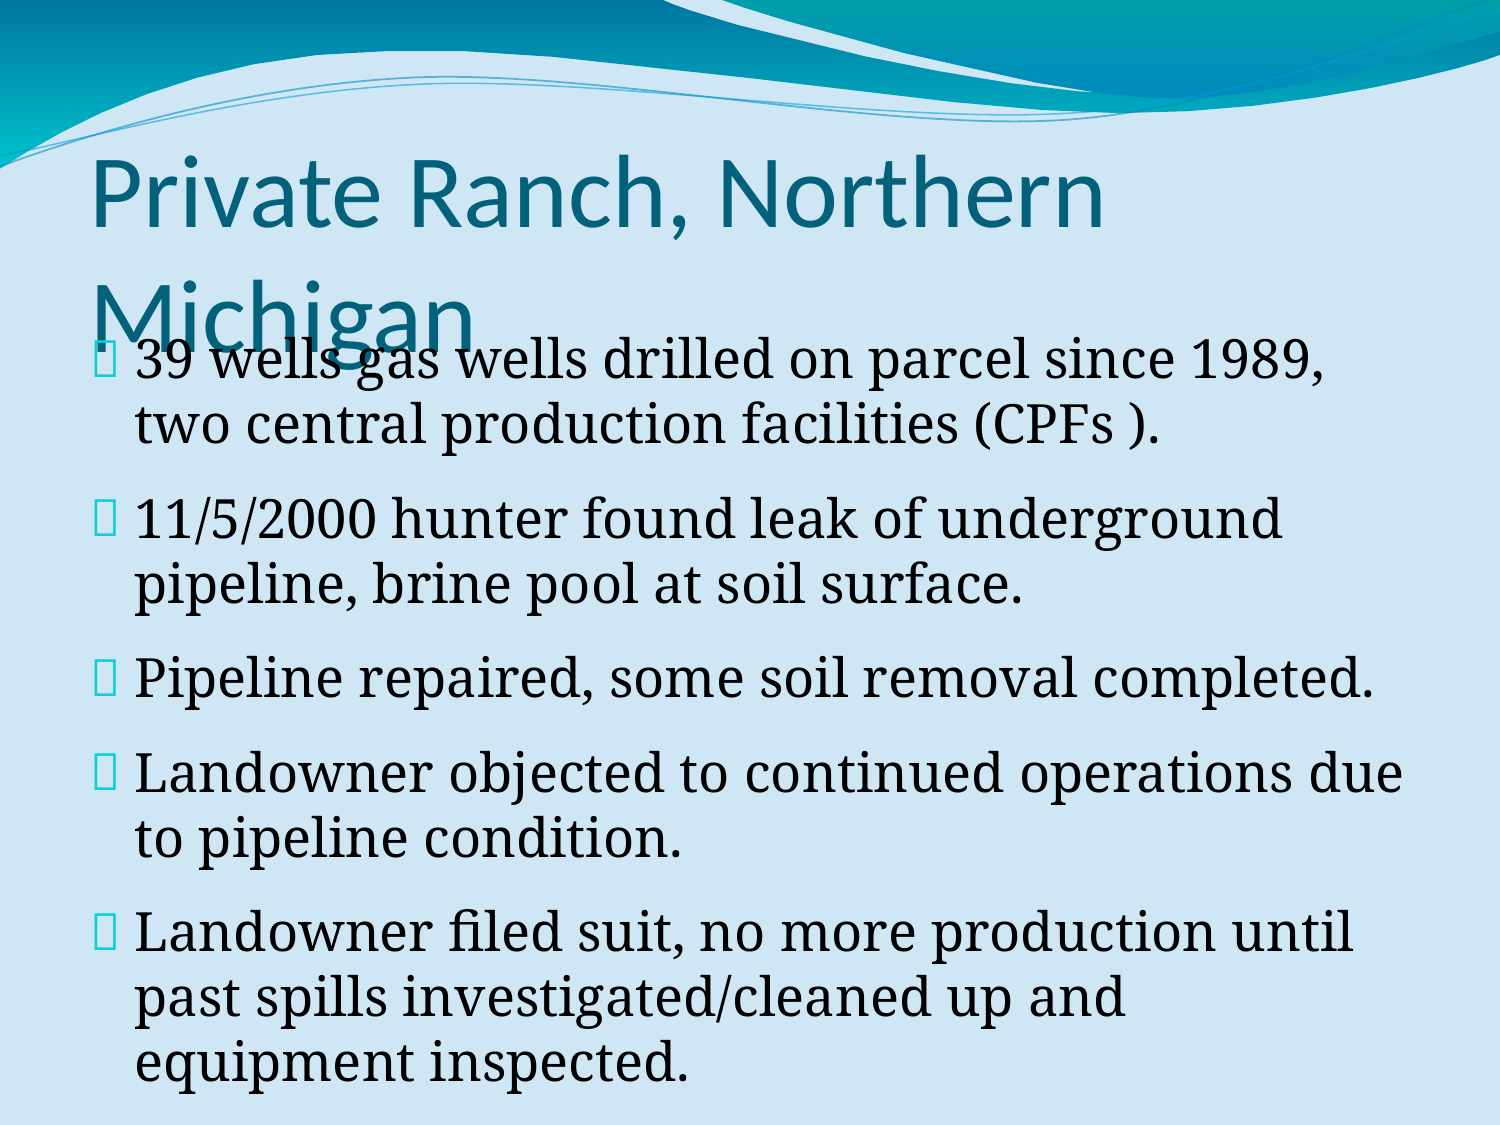

# Private Ranch, Northern Michigan
39 wells gas wells drilled on parcel since 1989, two central production facilities (CPFs ).
11/5/2000 hunter found leak of underground pipeline, brine pool at soil surface.
Pipeline repaired, some soil removal completed.
Landowner objected to continued operations due to pipeline condition.
Landowner filed suit, no more production until past spills investigated/cleaned up and equipment inspected.